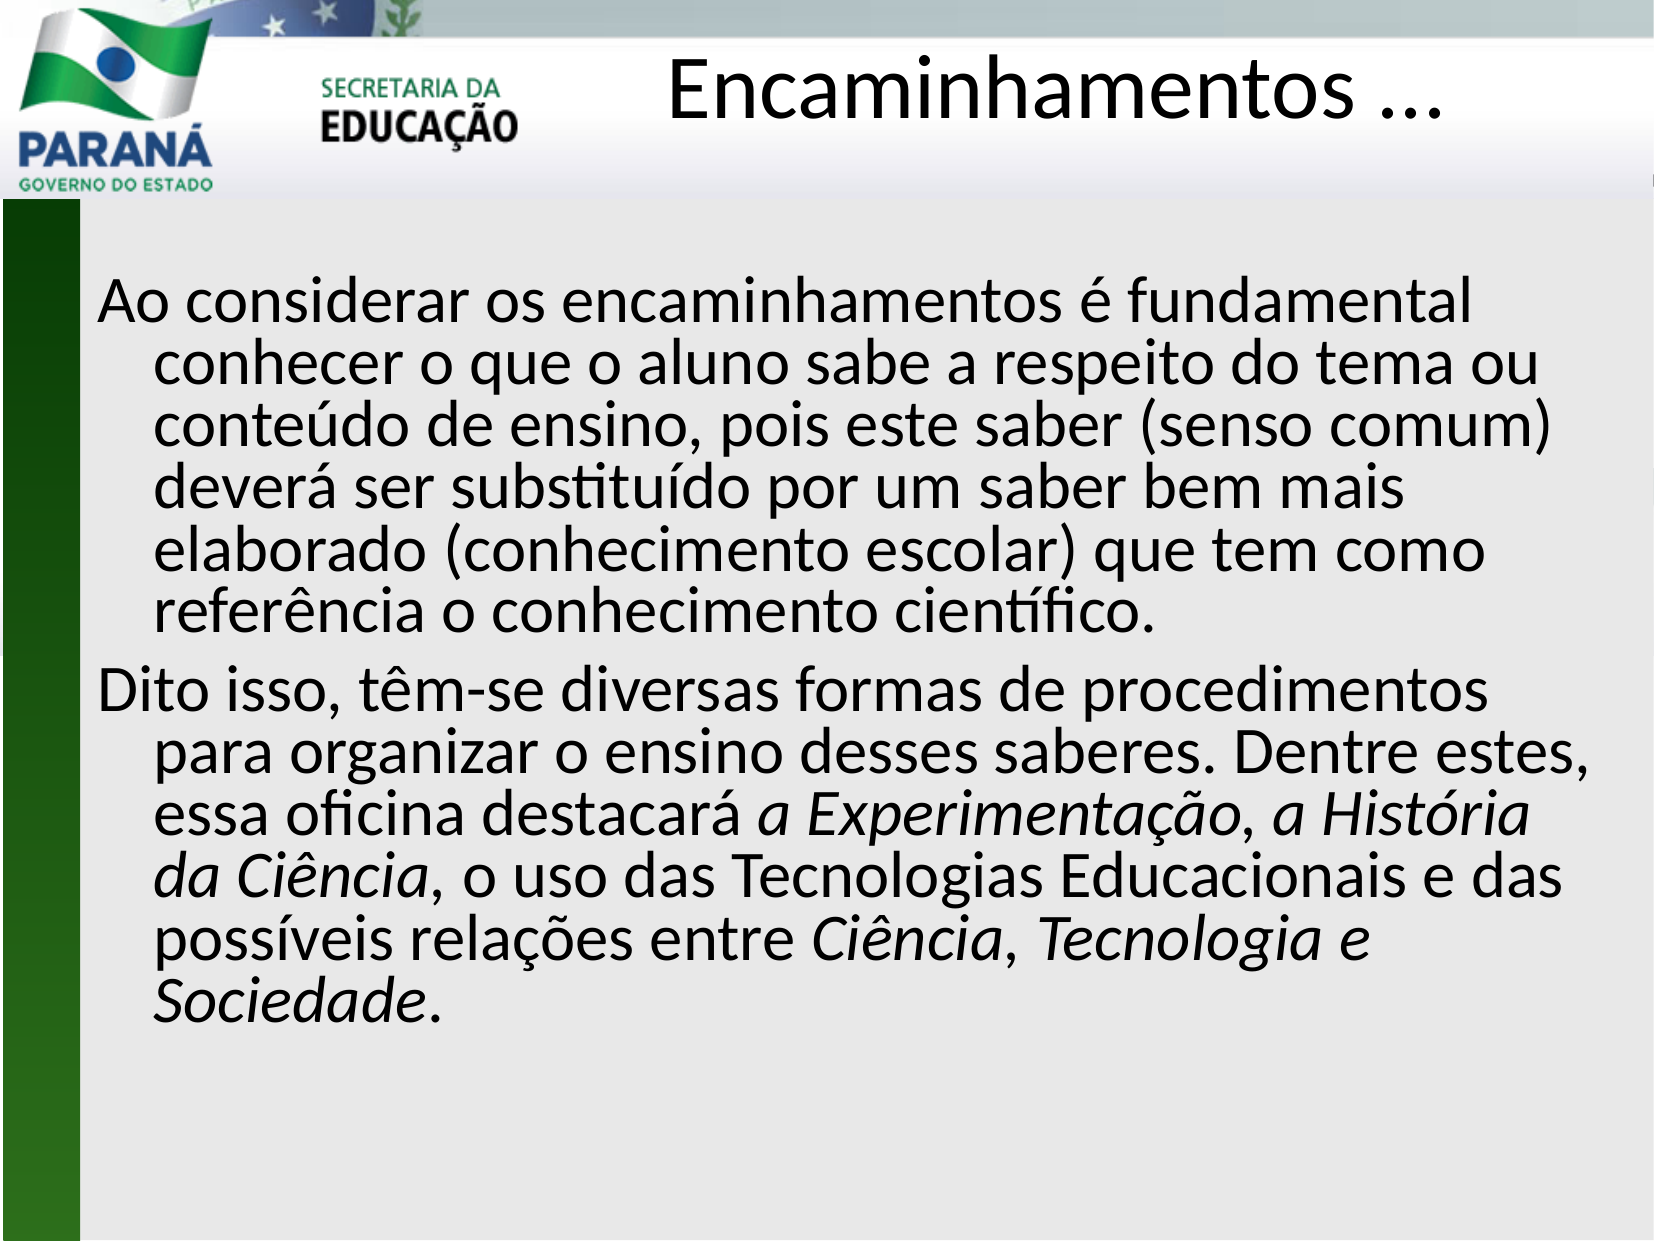

# Encaminhamentos ...
Ao considerar os encaminhamentos é fundamental conhecer o que o aluno sabe a respeito do tema ou conteúdo de ensino, pois este saber (senso comum) deverá ser substituído por um saber bem mais elaborado (conhecimento escolar) que tem como referência o conhecimento científico.
Dito isso, têm-se diversas formas de procedimentos para organizar o ensino desses saberes. Dentre estes, essa oficina destacará a Experimentação, a História da Ciência, o uso das Tecnologias Educacionais e das possíveis relações entre Ciência, Tecnologia e Sociedade.